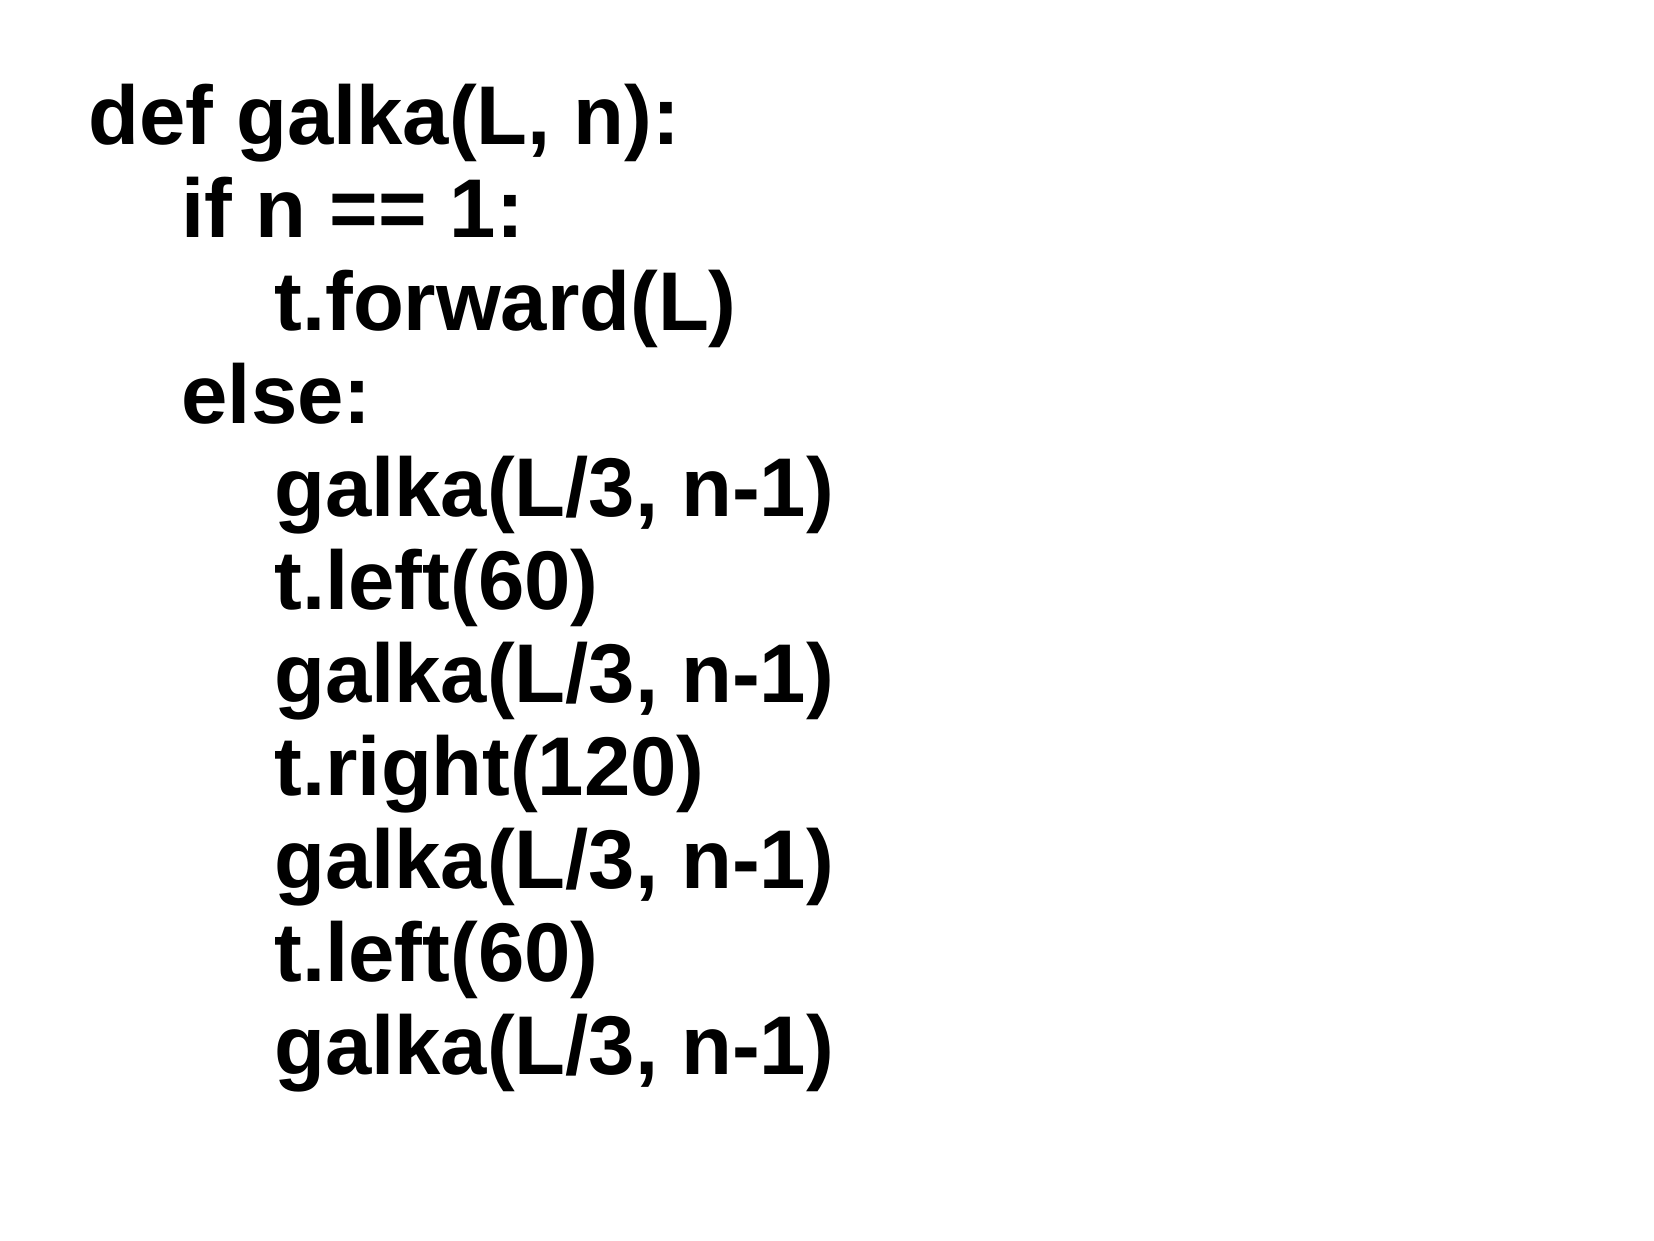

def galka(L, n):
 if n == 1:
 t.forward(L)
 else:
 galka(L/3, n-1)
 t.left(60)
 galka(L/3, n-1)
 t.right(120)
 galka(L/3, n-1)
 t.left(60)
 galka(L/3, n-1)